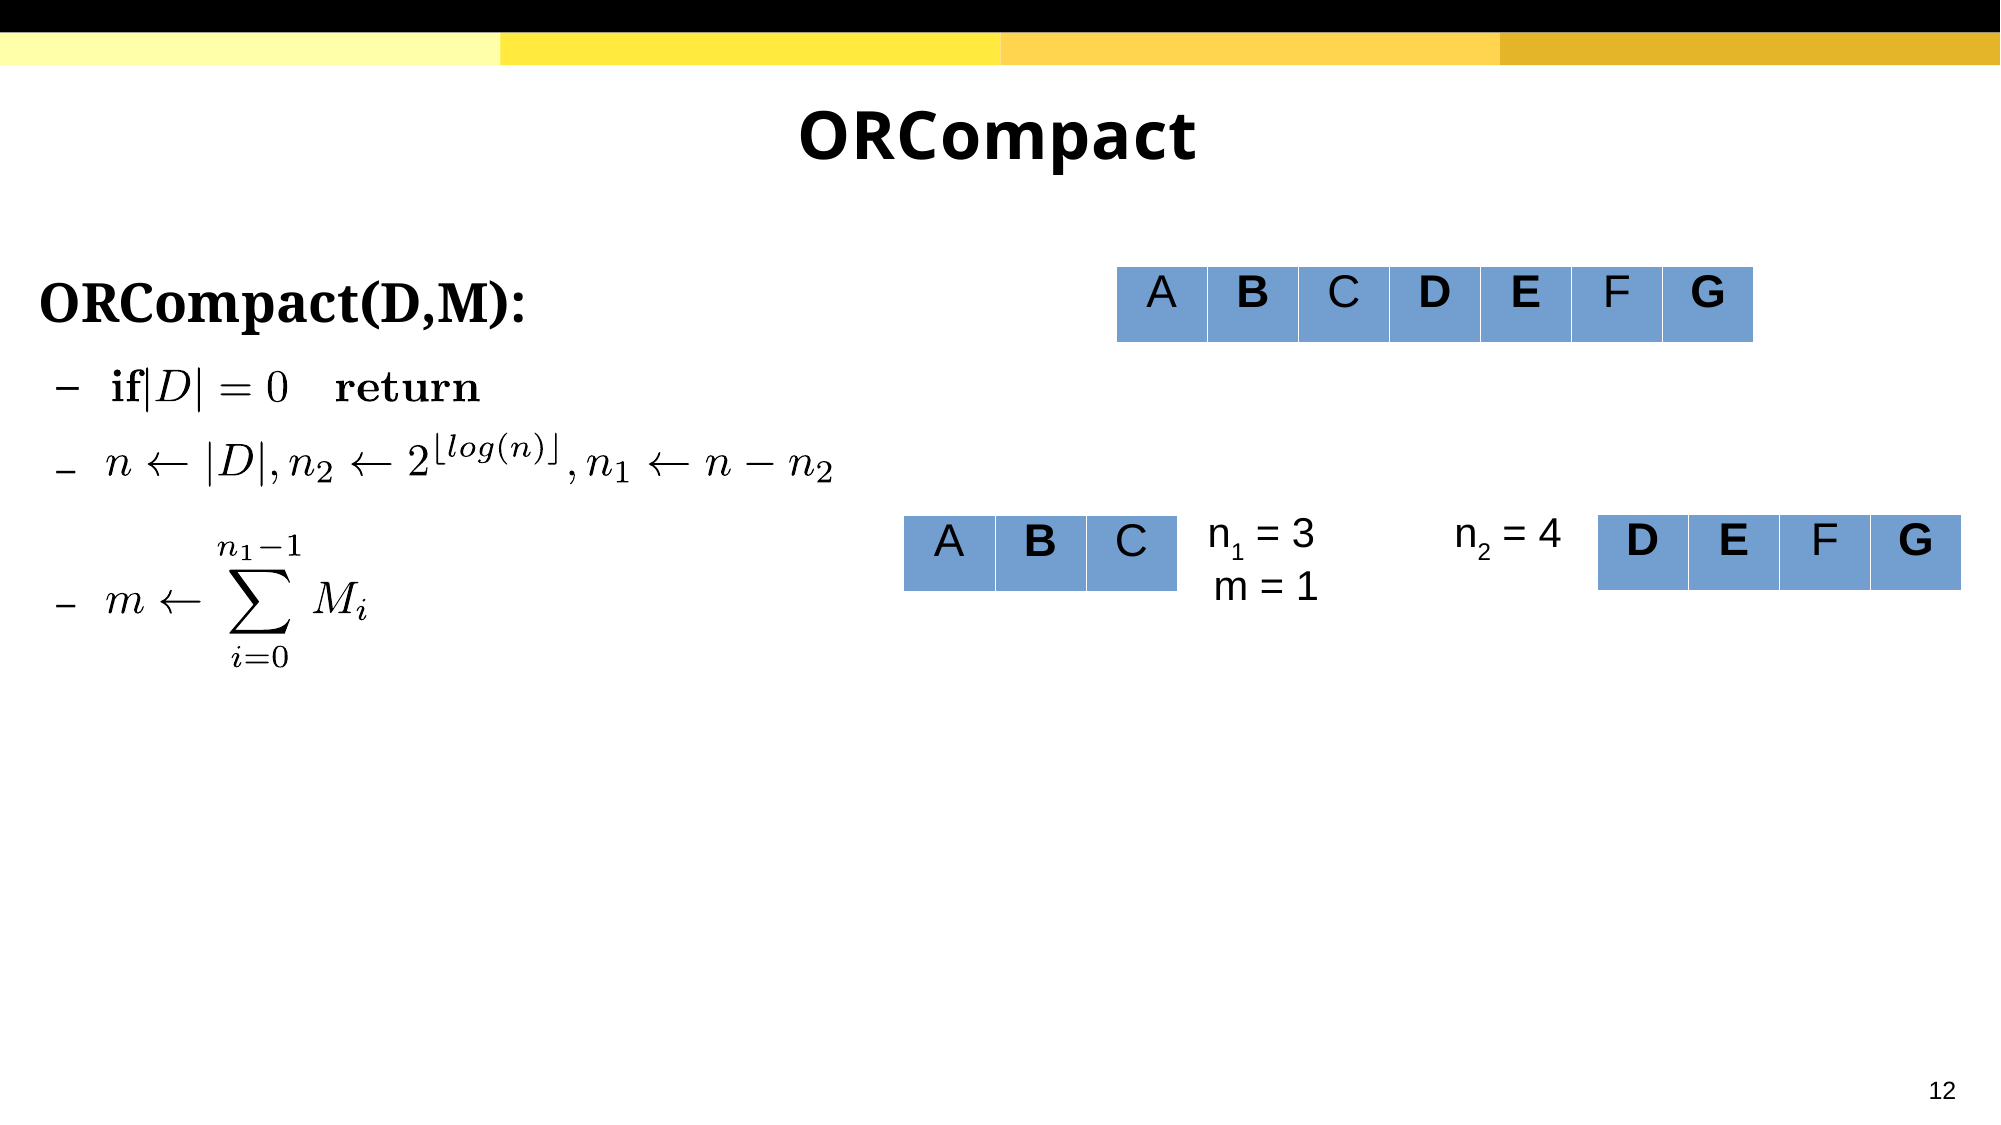

ORCompact
# ORCompact(D,M):
| A | B | C | D | E | F | G |
| --- | --- | --- | --- | --- | --- | --- |
n2 = 4
n1 = 3
| D | E | F | G |
| --- | --- | --- | --- |
| A | B | C |
| --- | --- | --- |
m = 1
12